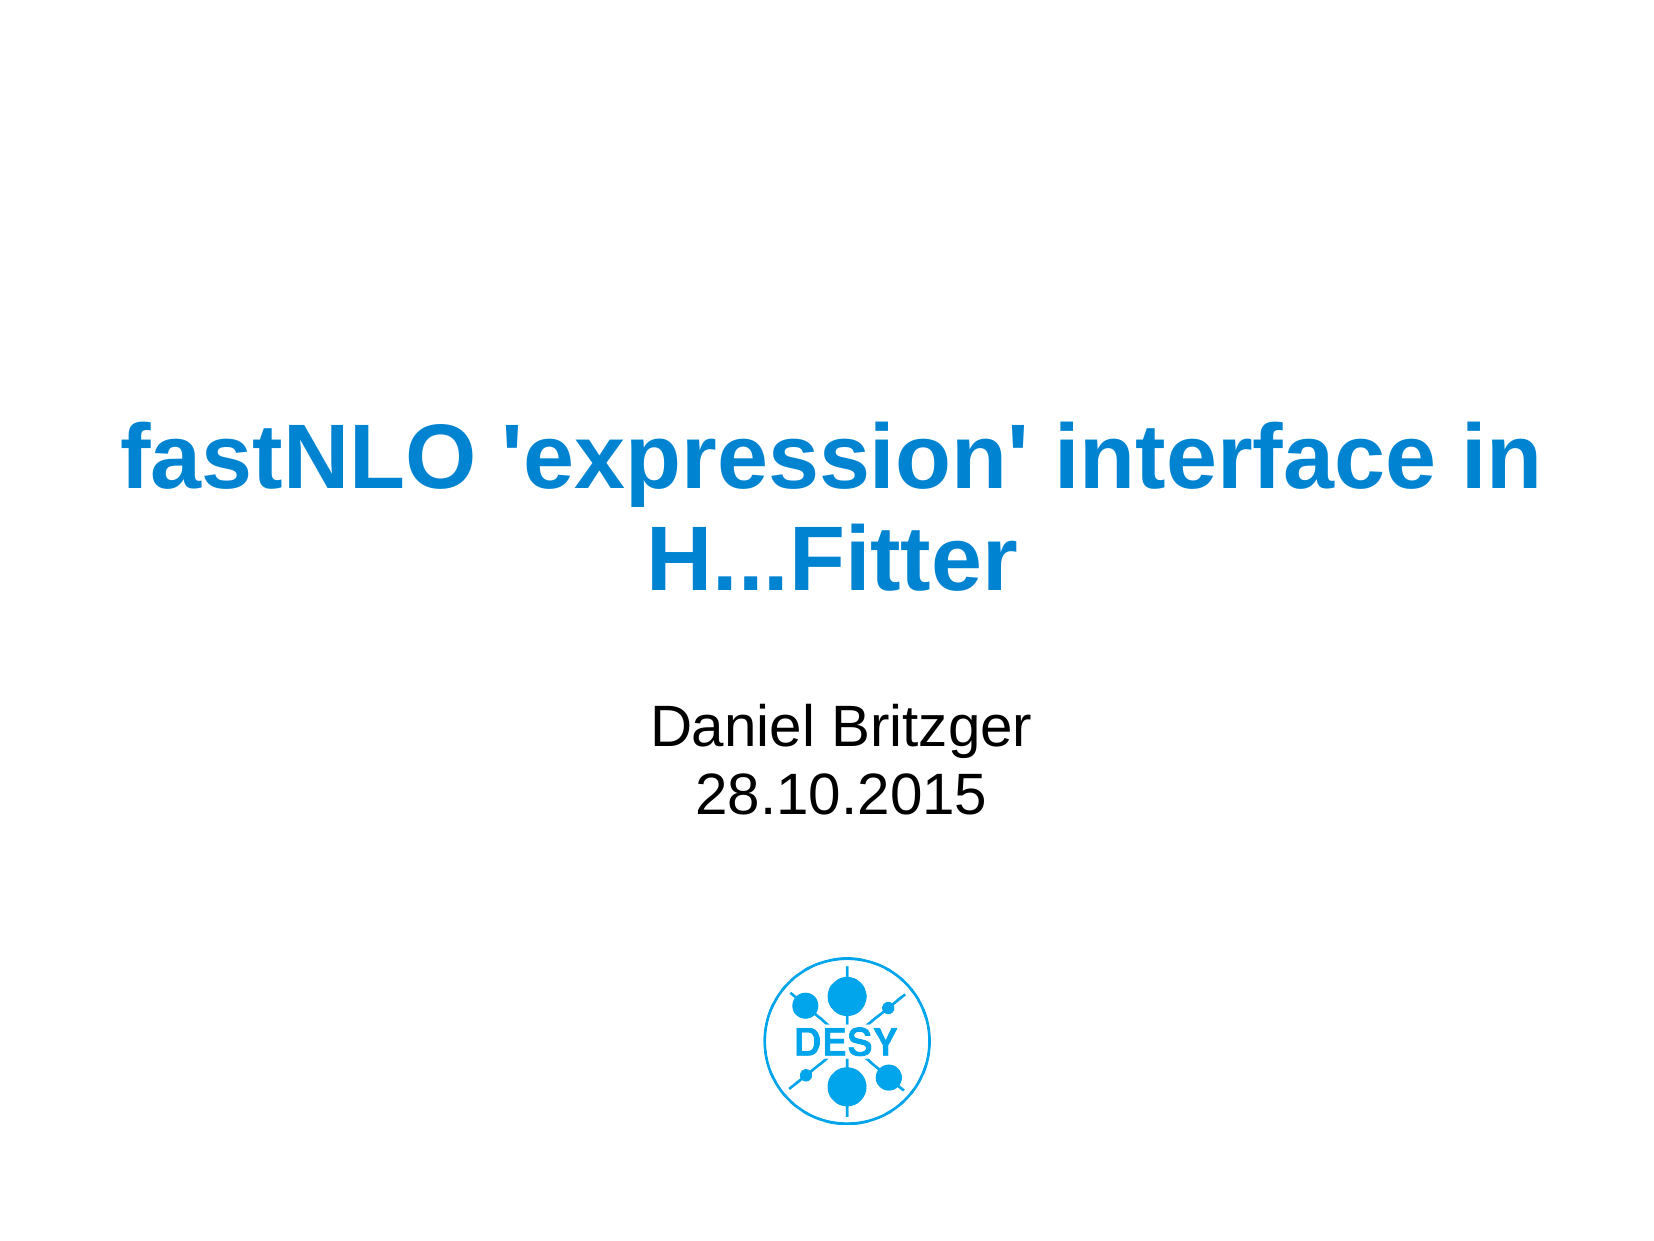

# fastNLO 'expression' interface in H...Fitter
Daniel Britzger
28.10.2015